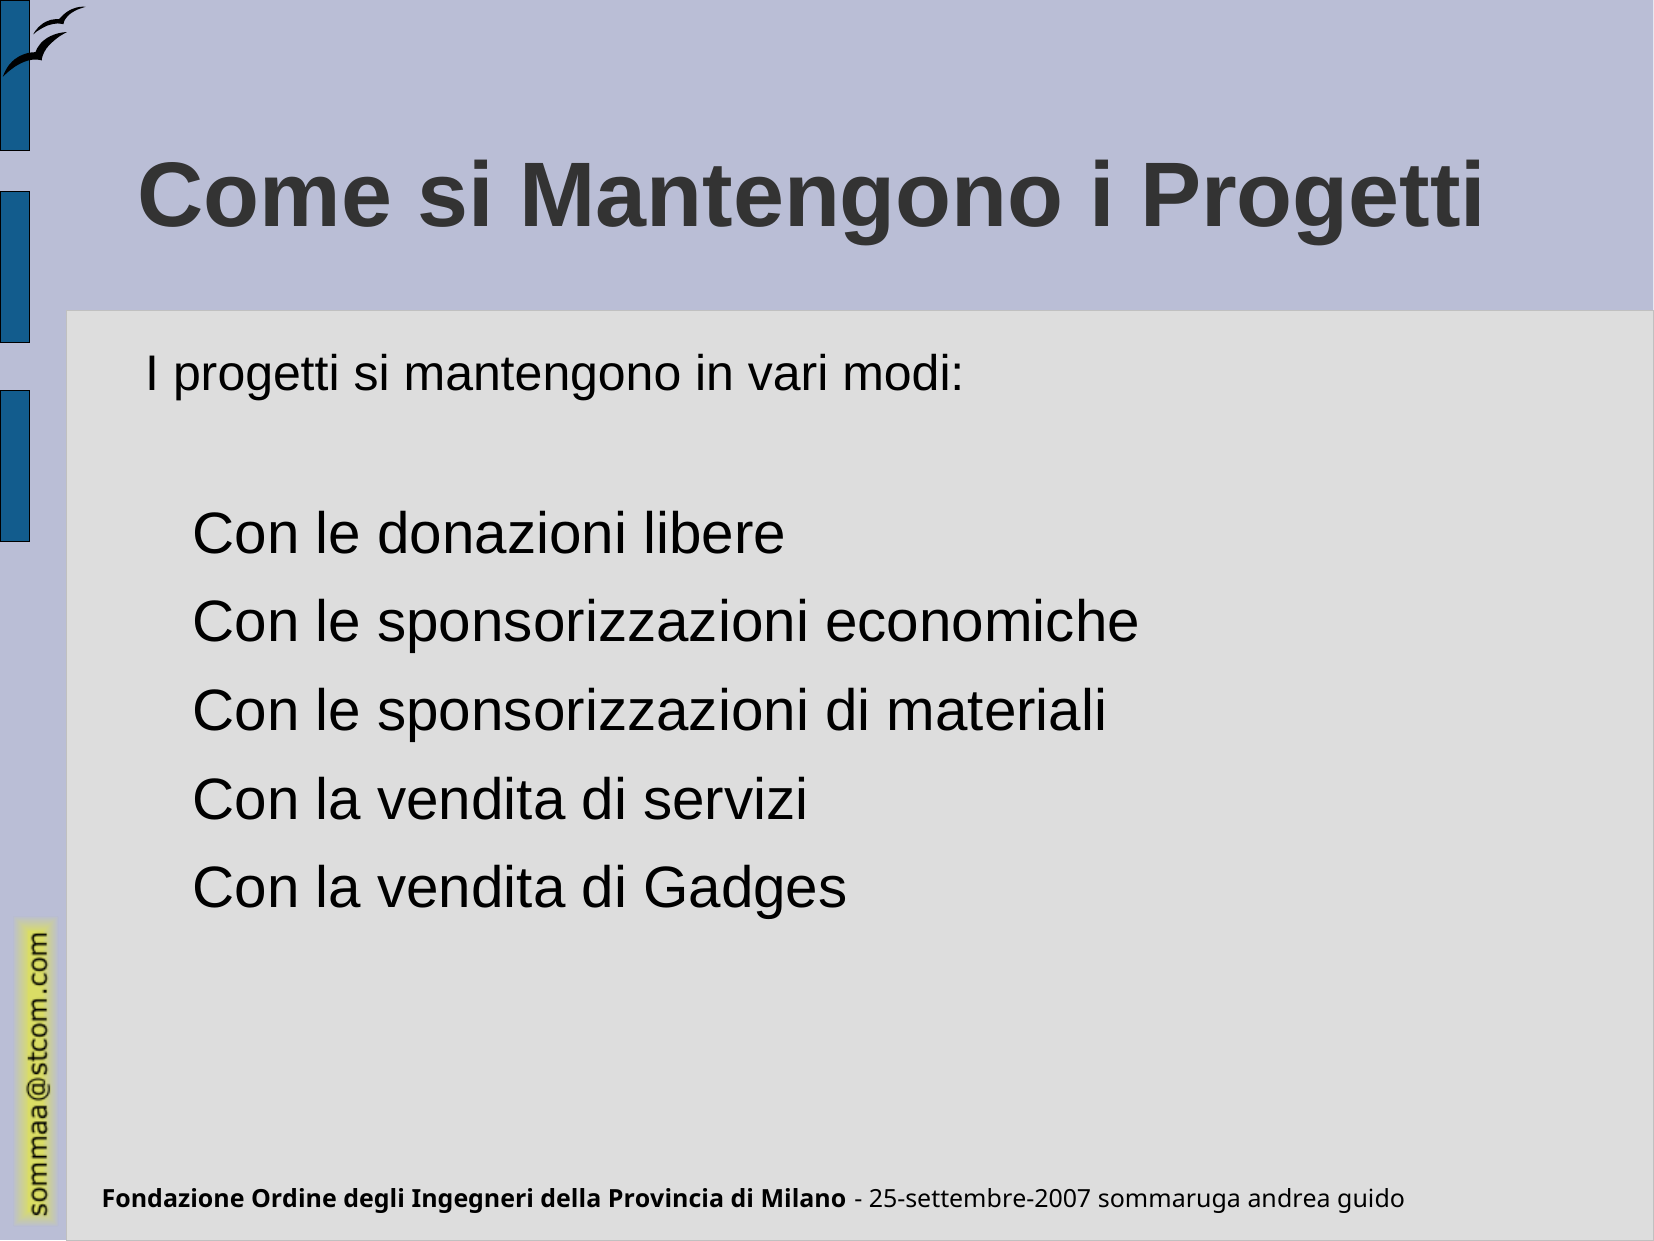

# Come si Mantengono i Progetti
I progetti si mantengono in vari modi:
Con le donazioni libere
Con le sponsorizzazioni economiche
Con le sponsorizzazioni di materiali
Con la vendita di servizi
Con la vendita di Gadges